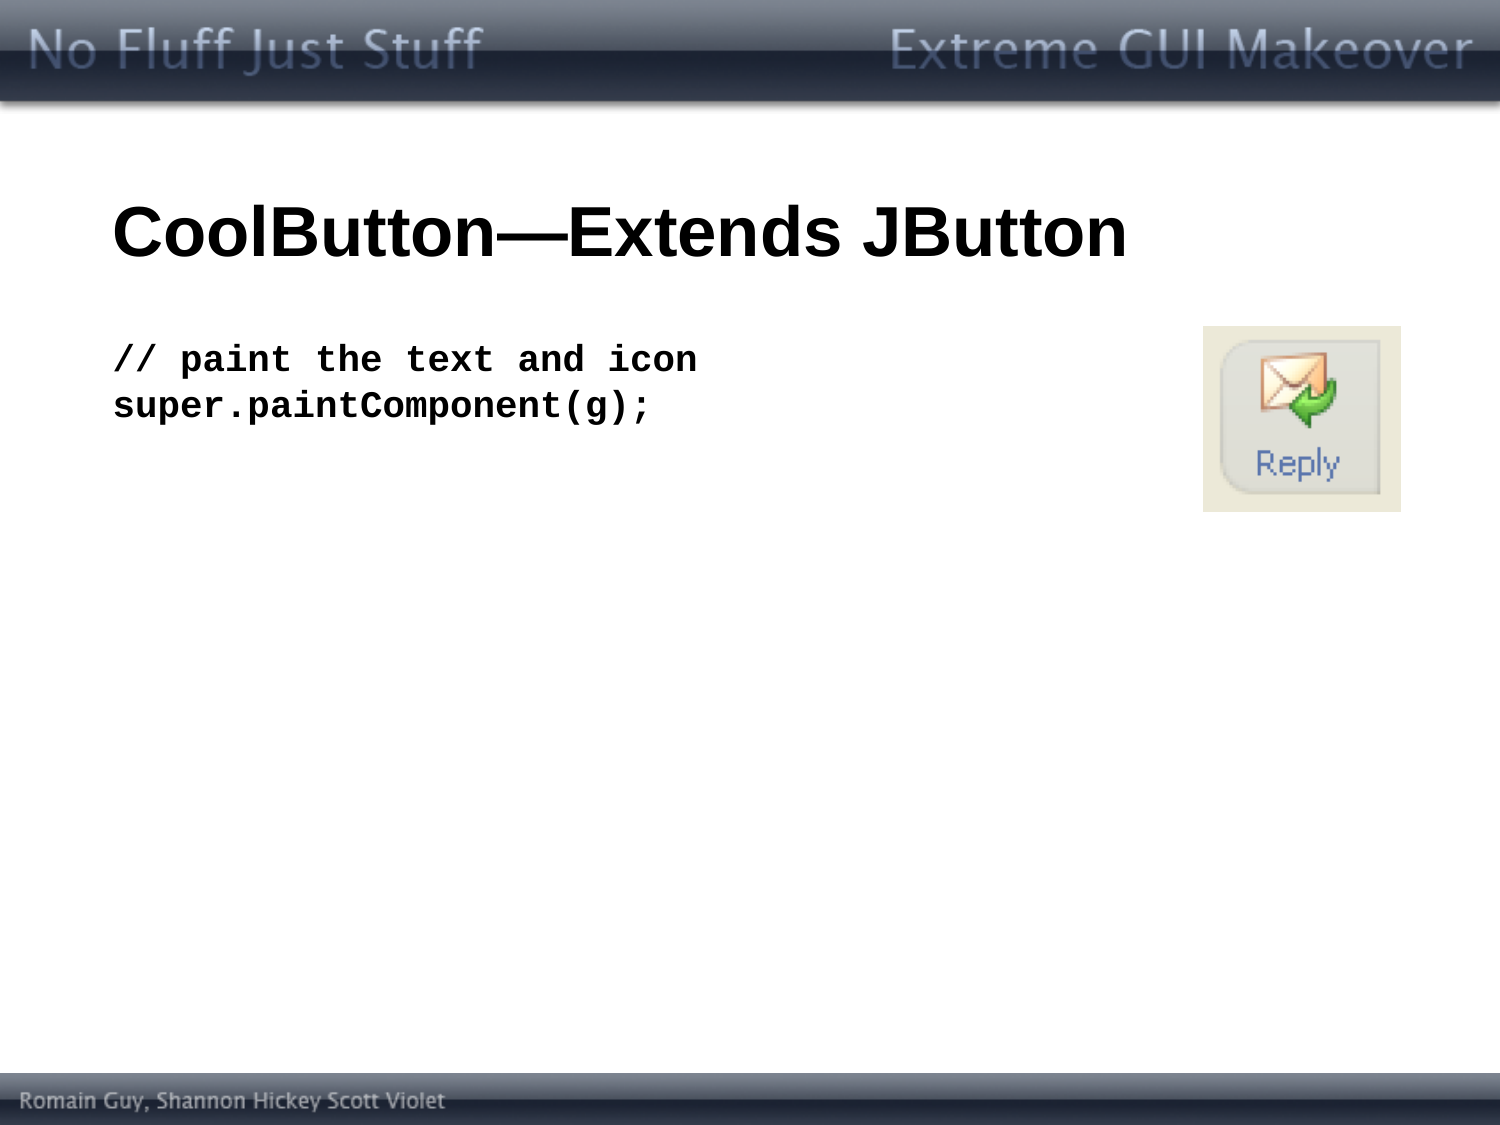

# CoolButton—Extends JButton
// paint the text and icon
super.paintComponent(g);